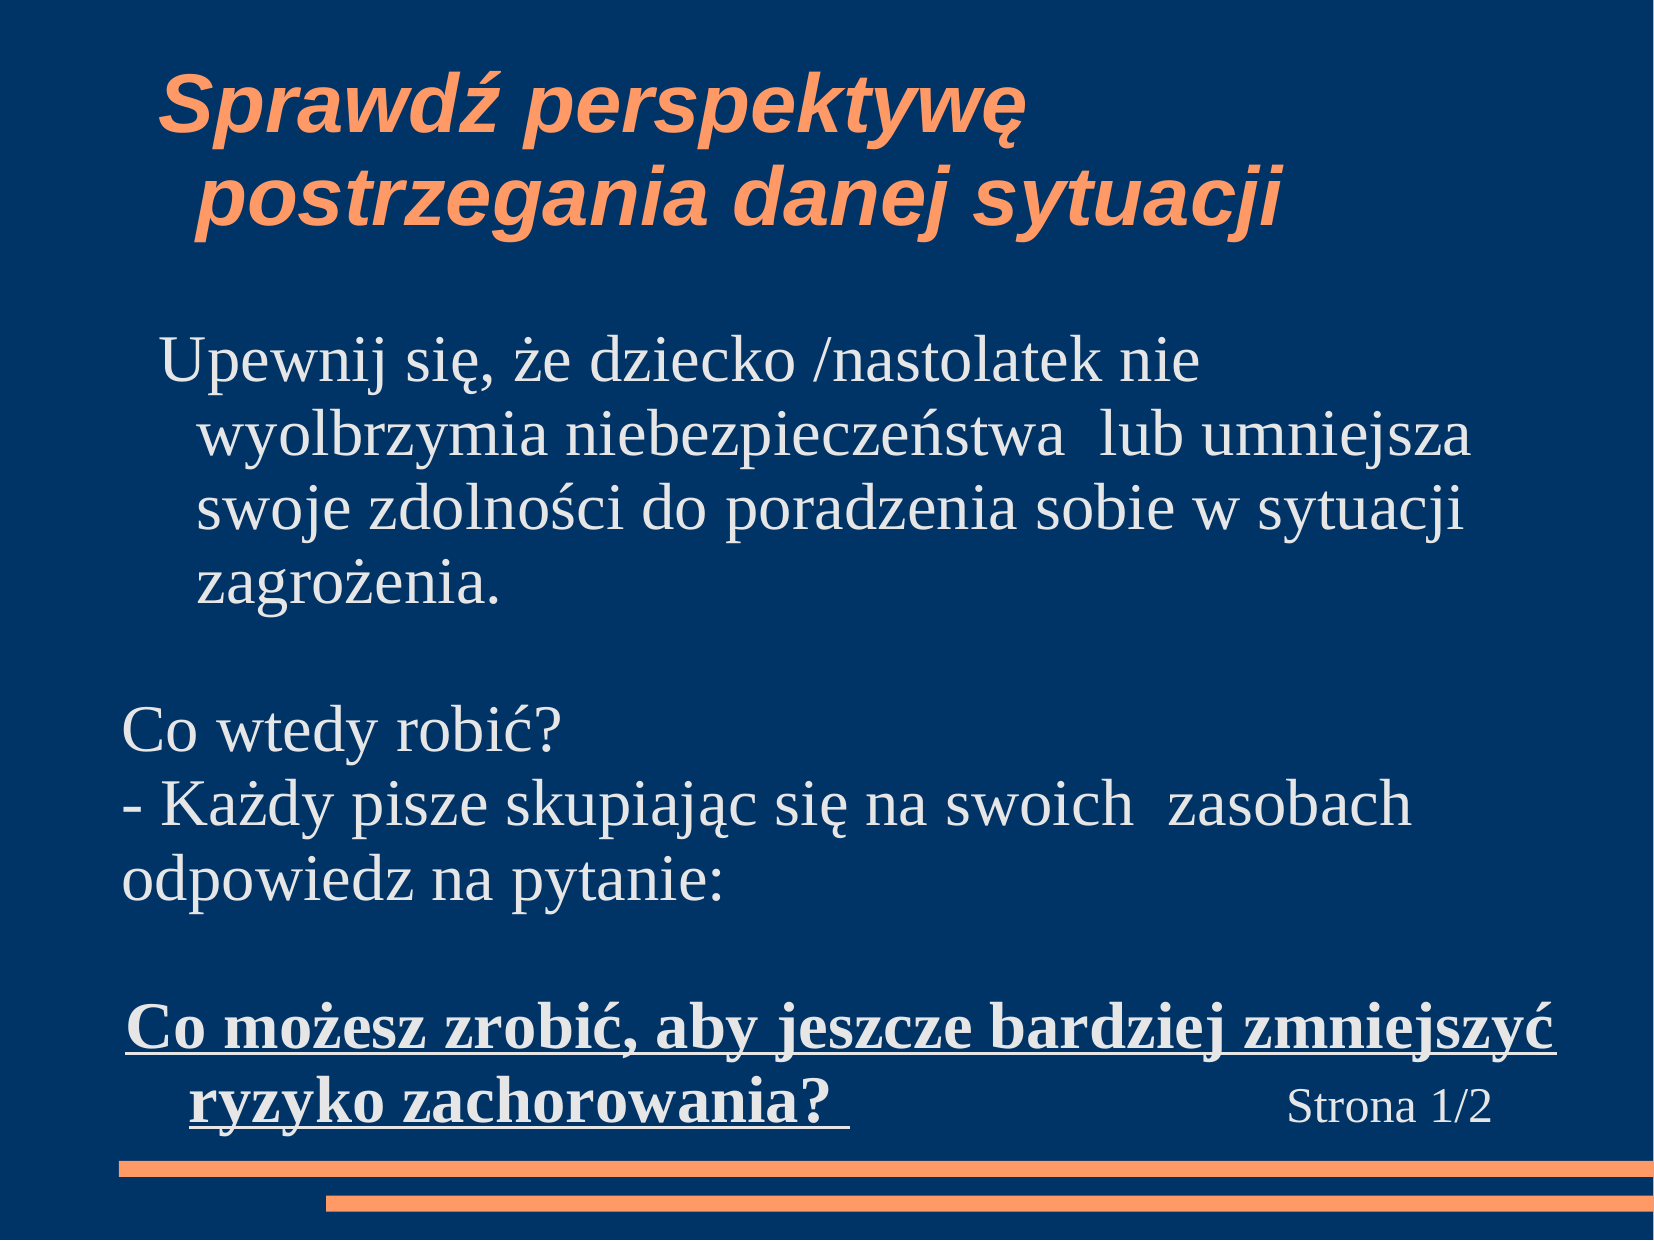

# Sprawdź perspektywę postrzegania danej sytuacji
Upewnij się, że dziecko /nastolatek nie wyolbrzymia niebezpieczeństwa lub umniejsza swoje zdolności do poradzenia sobie w sytuacji zagrożenia.
Co wtedy robić?
- Każdy pisze skupiając się na swoich zasobach odpowiedz na pytanie:
Co możesz zrobić, aby jeszcze bardziej zmniejszyć ryzyko zachorowania? Strona 1/2